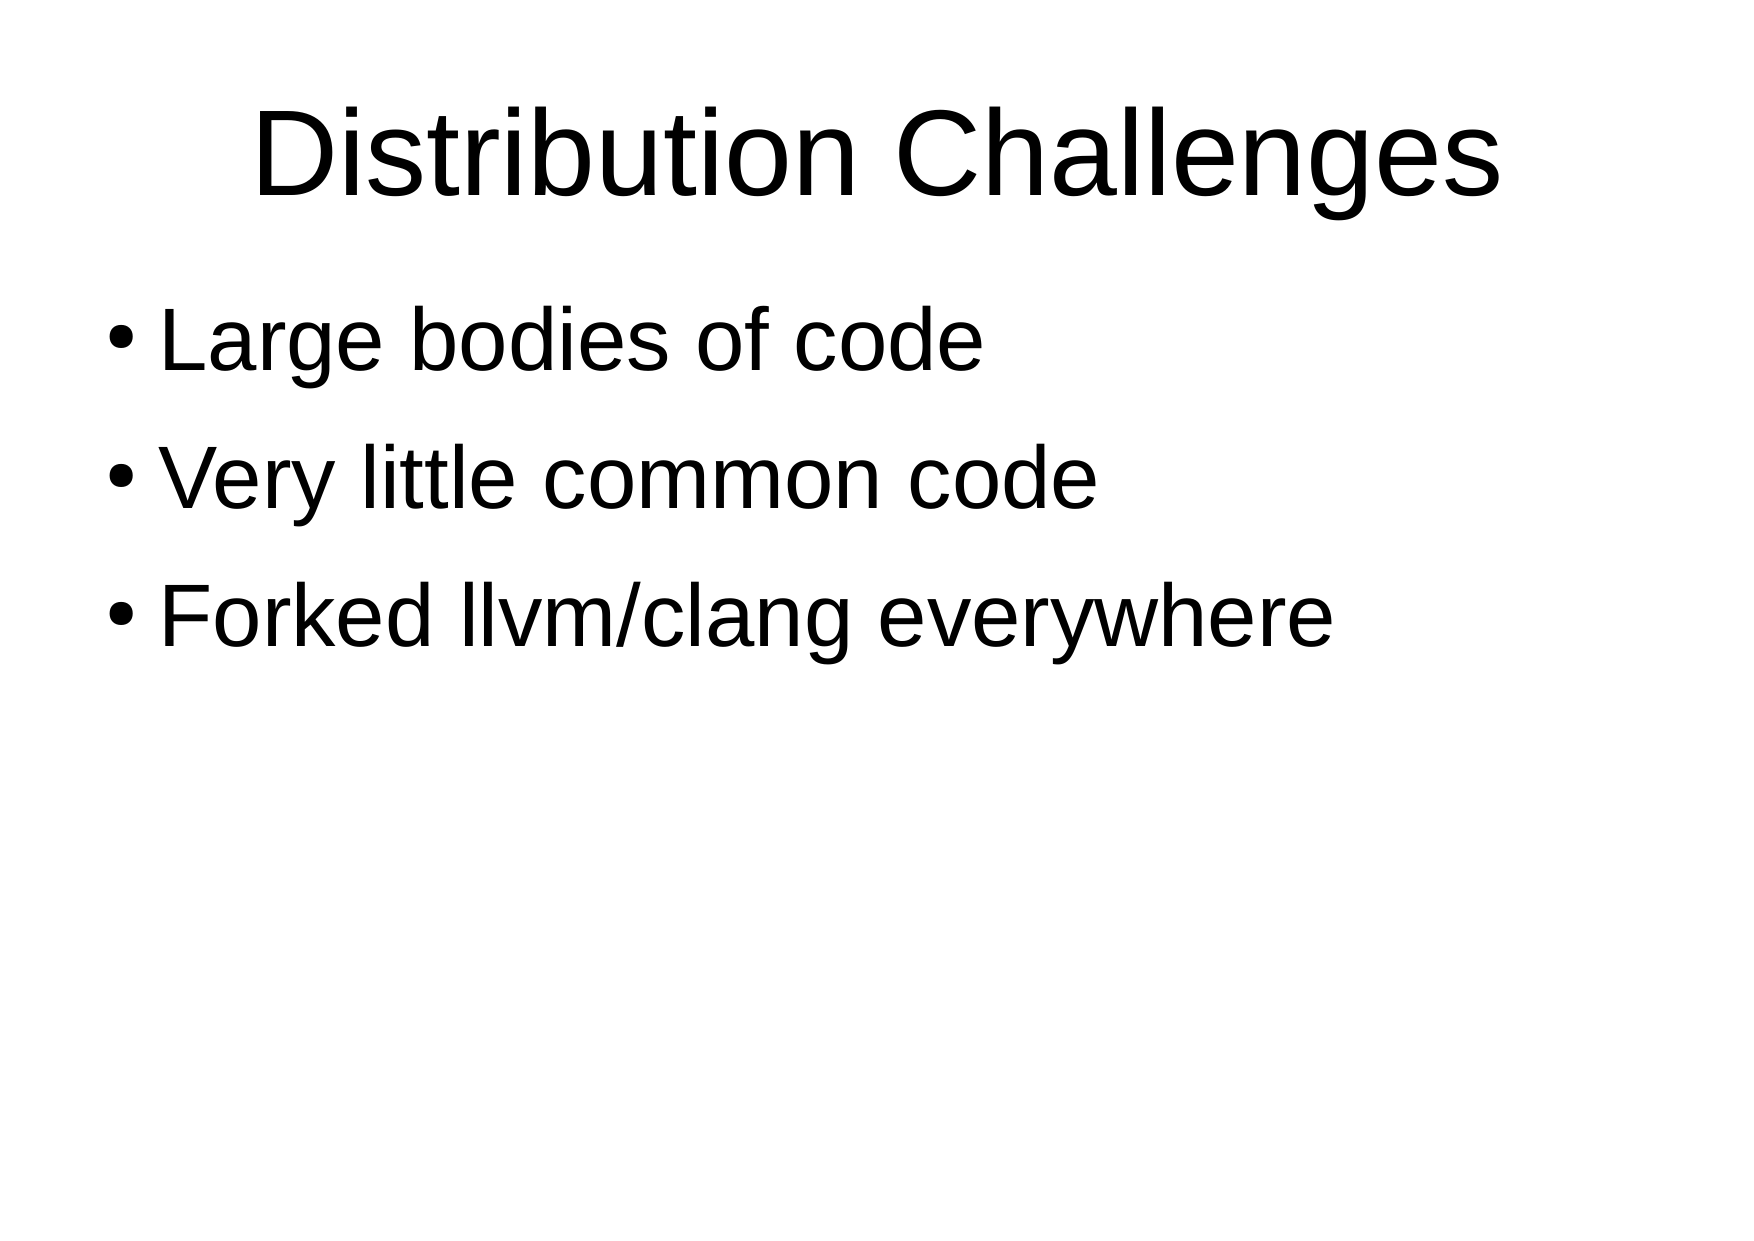

# Distribution Challenges
Large bodies of code
Very little common code
Forked llvm/clang everywhere